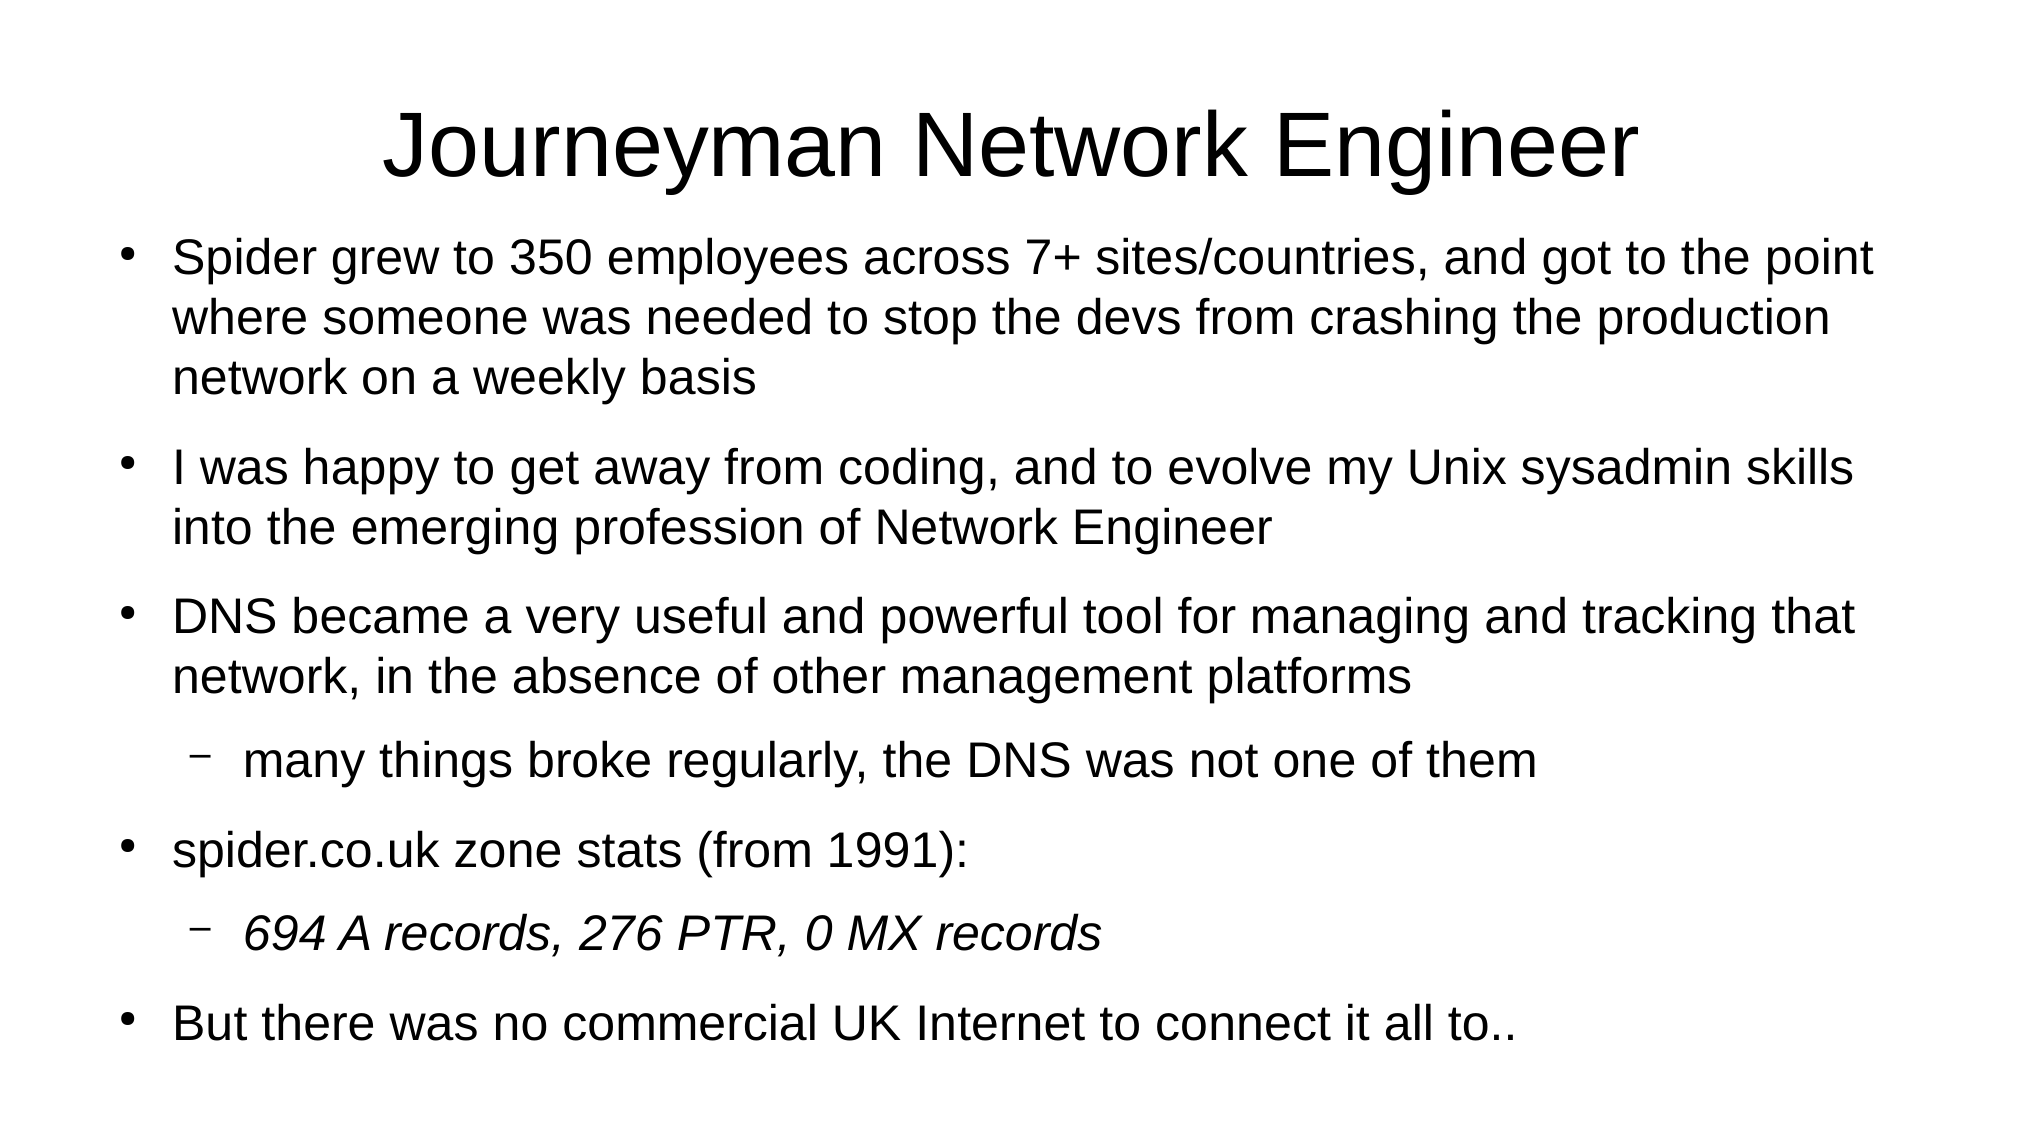

# Journeyman Network Engineer
Spider grew to 350 employees across 7+ sites/countries, and got to the point where someone was needed to stop the devs from crashing the production network on a weekly basis
I was happy to get away from coding, and to evolve my Unix sysadmin skills into the emerging profession of Network Engineer
DNS became a very useful and powerful tool for managing and tracking that network, in the absence of other management platforms
many things broke regularly, the DNS was not one of them
spider.co.uk zone stats (from 1991):
694 A records, 276 PTR, 0 MX records
But there was no commercial UK Internet to connect it all to..